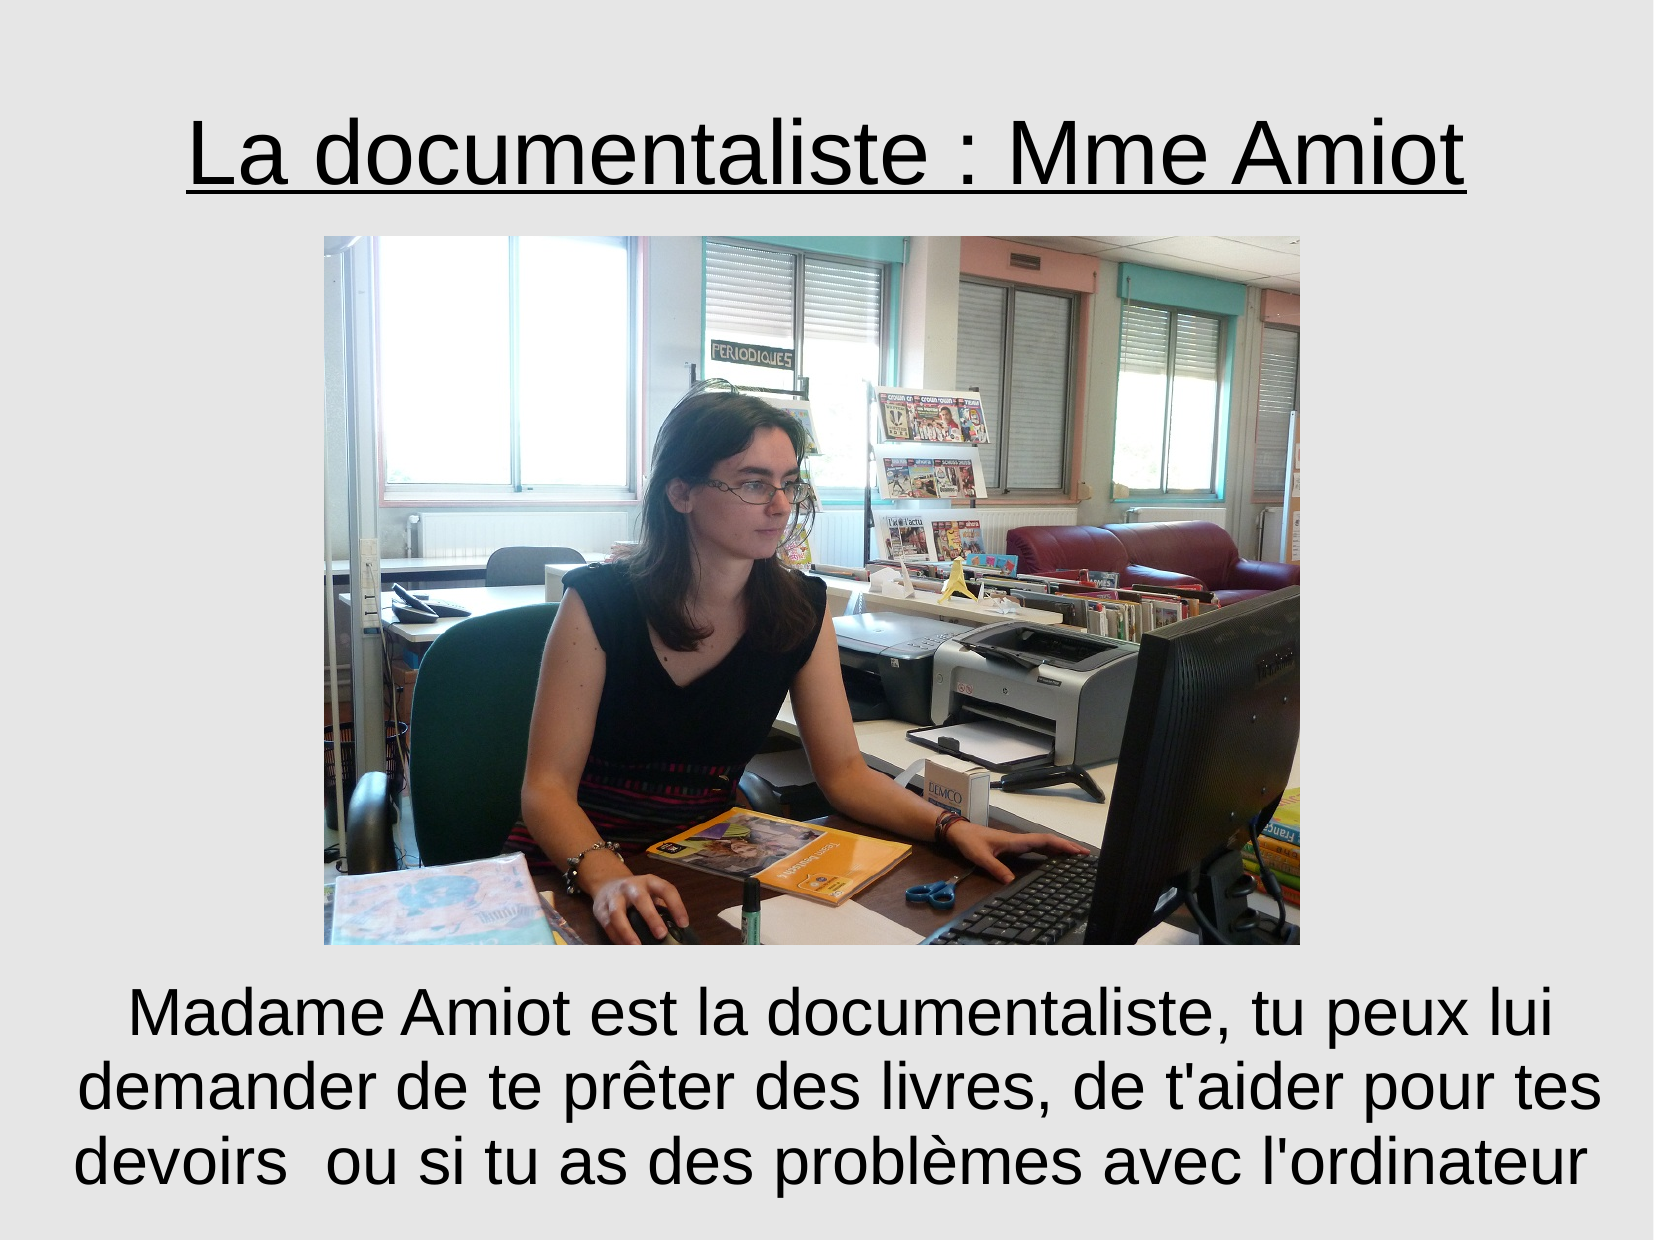

# La documentaliste : Mme Amiot
Madame Amiot est la documentaliste, tu peux lui demander de te prêter des livres, de t'aider pour tes devoirs ou si tu as des problèmes avec l'ordinateur